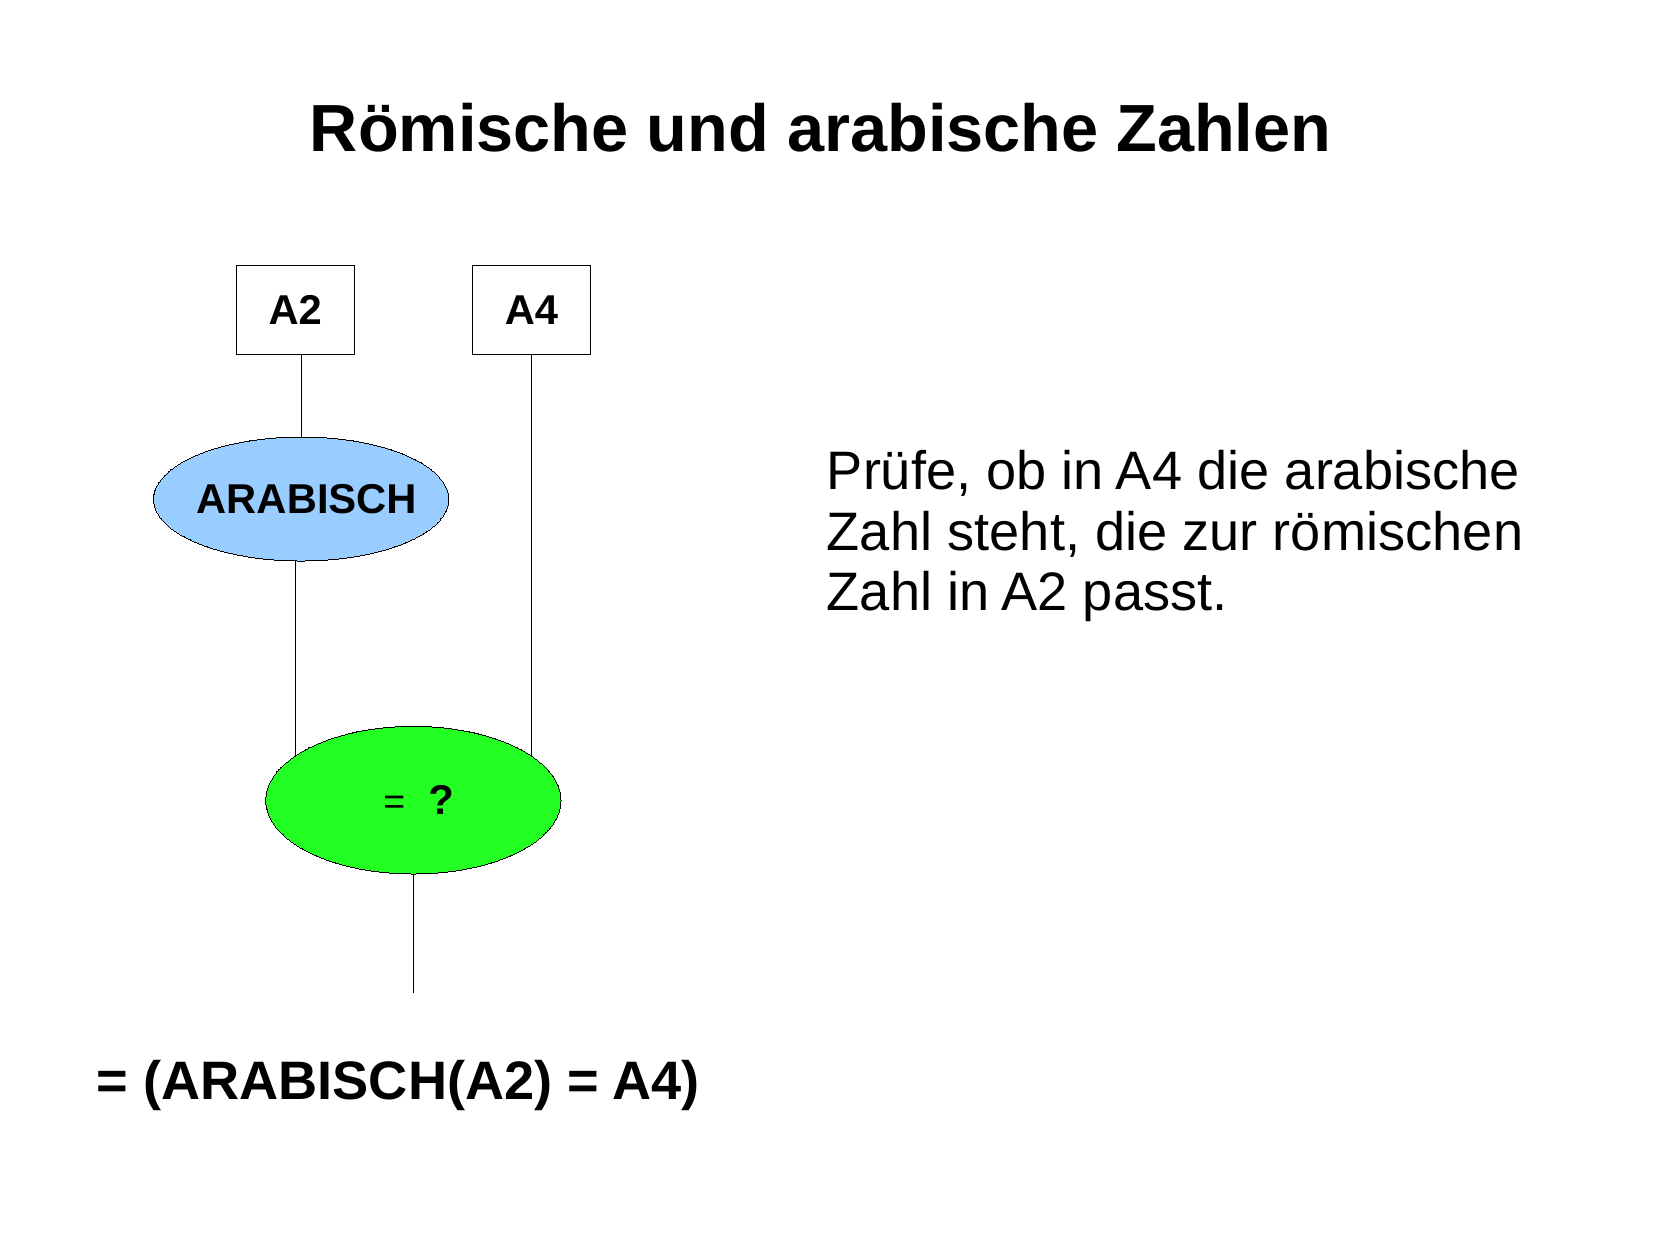

# Römische und arabische Zahlen
A2
A4
Prüfe, ob in A4 die arabische Zahl steht, die zur römischen Zahl in A2 passt.
 ARABISCH
 = ?
= (ARABISCH(A2) = A4)